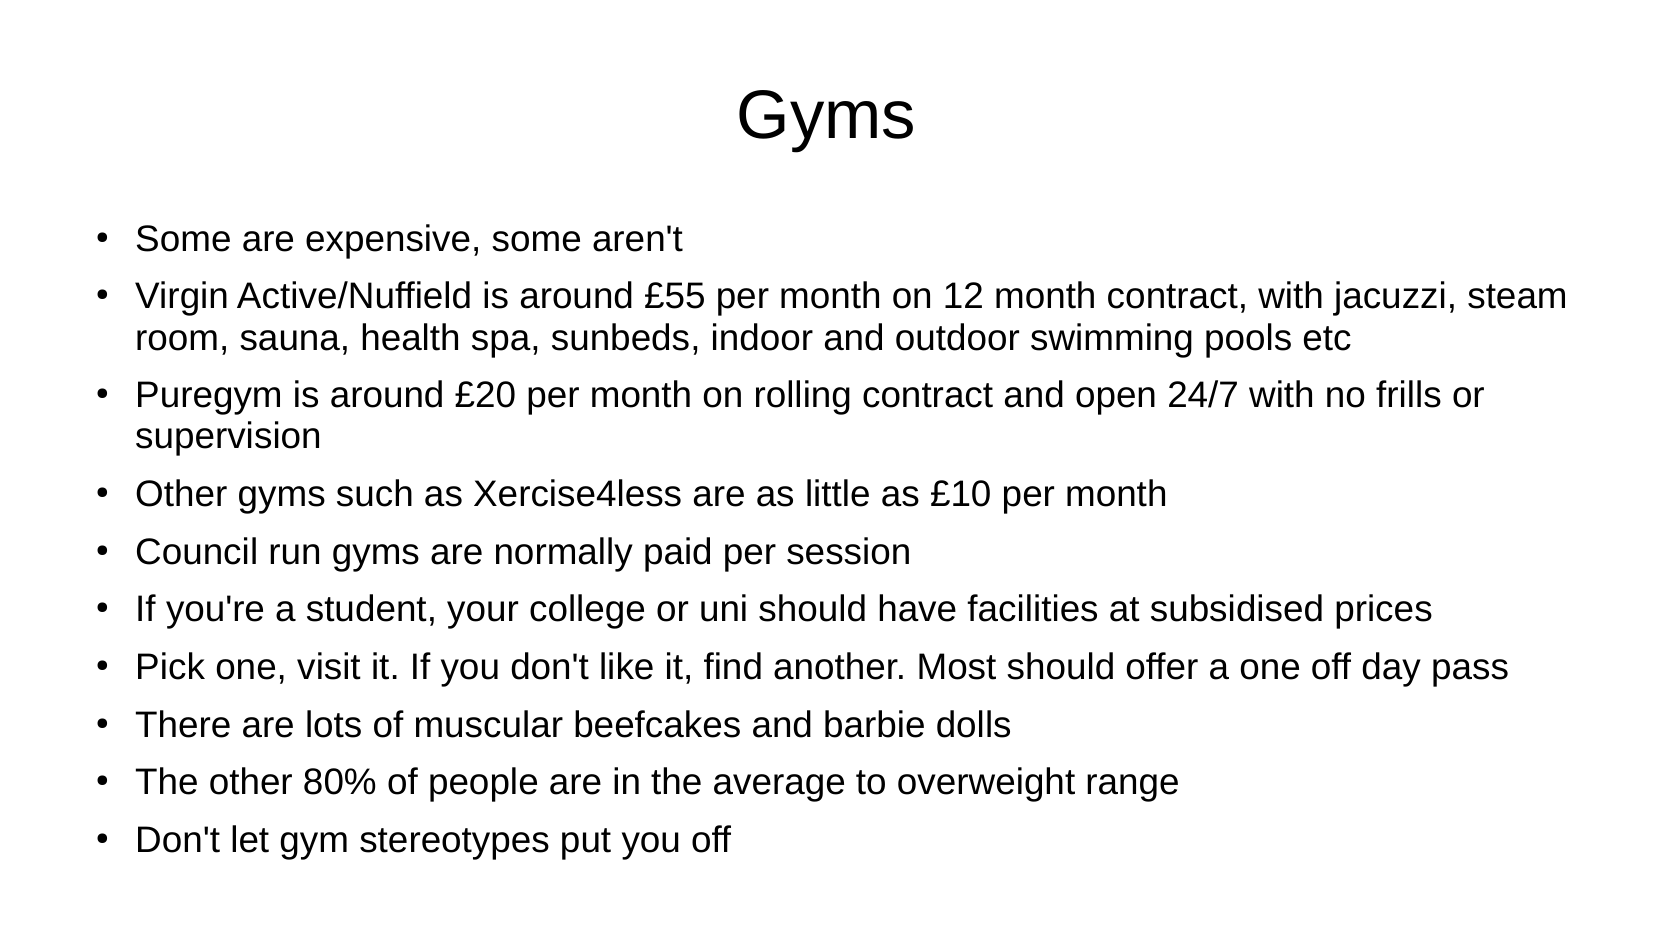

# Gyms
Some are expensive, some aren't
Virgin Active/Nuffield is around £55 per month on 12 month contract, with jacuzzi, steam room, sauna, health spa, sunbeds, indoor and outdoor swimming pools etc
Puregym is around £20 per month on rolling contract and open 24/7 with no frills or supervision
Other gyms such as Xercise4less are as little as £10 per month
Council run gyms are normally paid per session
If you're a student, your college or uni should have facilities at subsidised prices
Pick one, visit it. If you don't like it, find another. Most should offer a one off day pass
There are lots of muscular beefcakes and barbie dolls
The other 80% of people are in the average to overweight range
Don't let gym stereotypes put you off